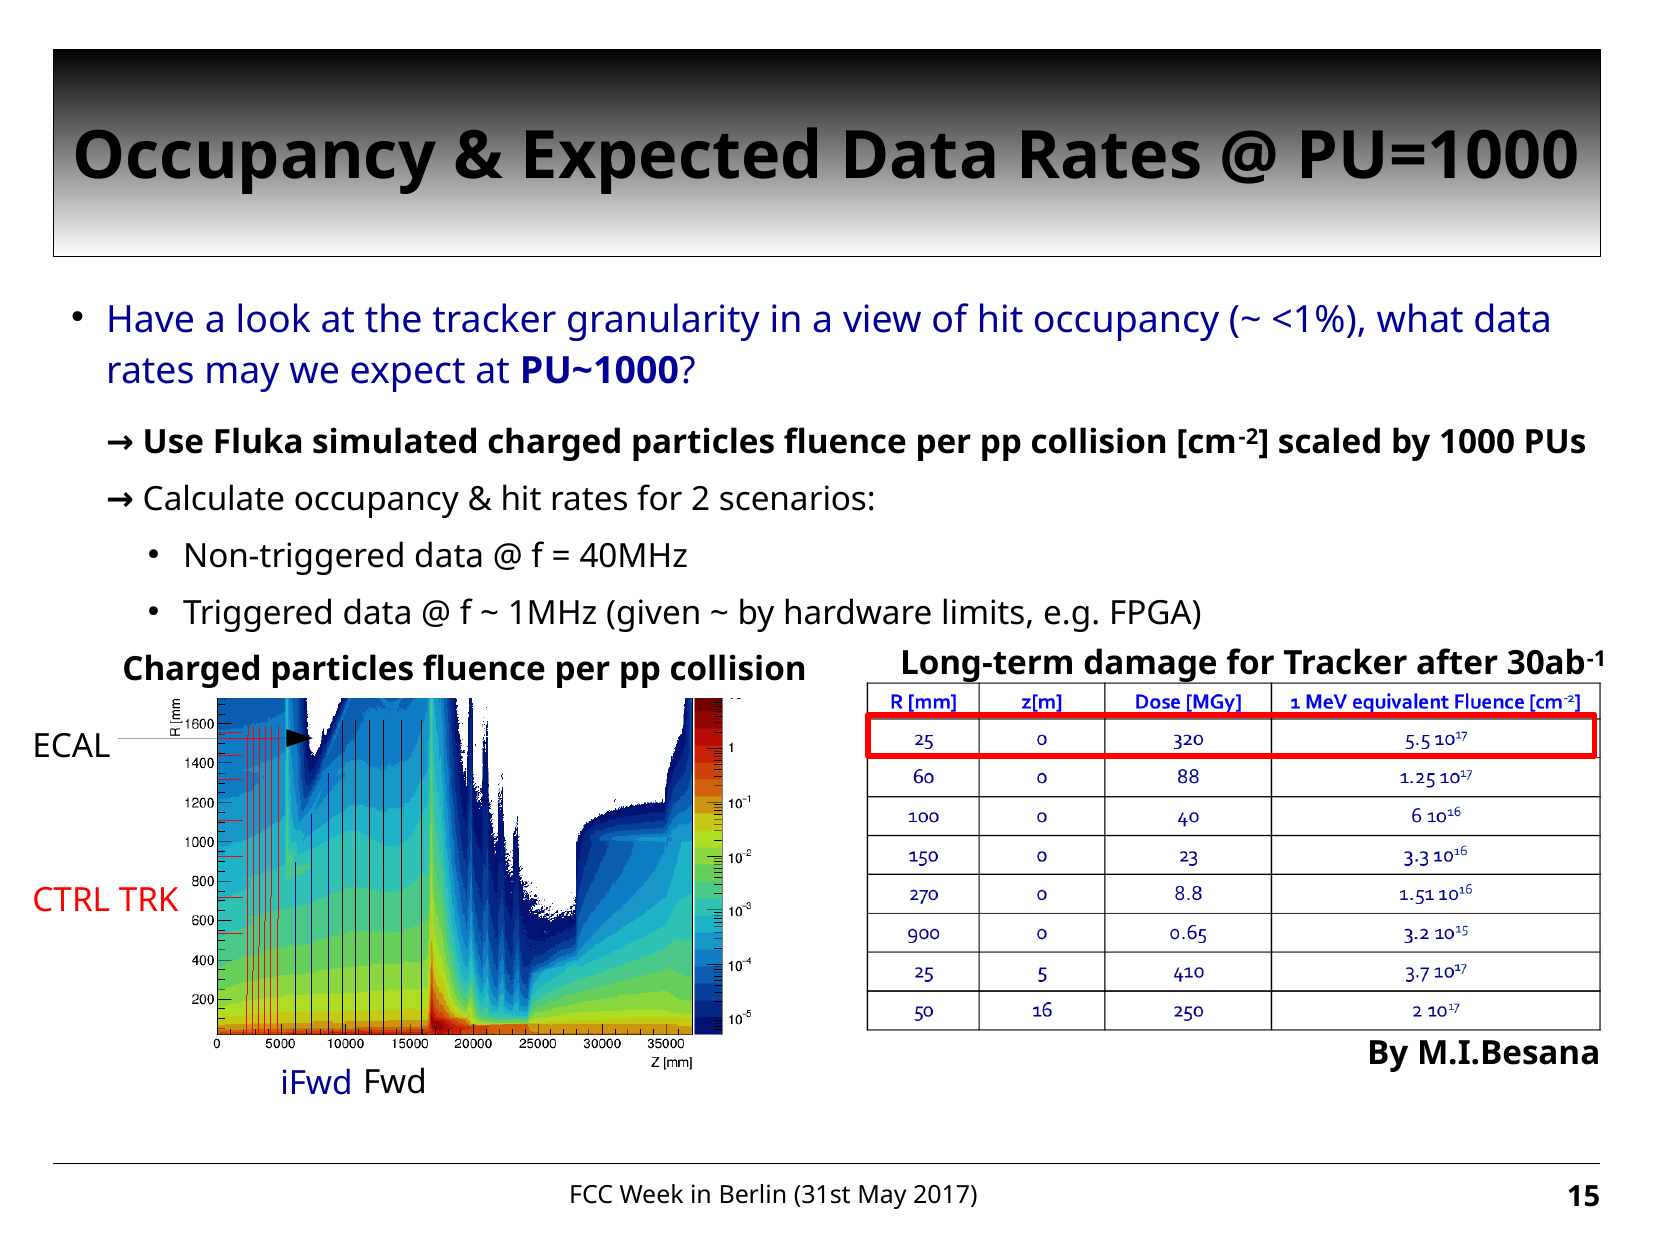

# Occupancy & Expected Data Rates @ PU=1000
Have a look at the tracker granularity in a view of hit occupancy (~ <1%), what data rates may we expect at PU~1000?
→ Use Fluka simulated charged particles fluence per pp collision [cm-2] scaled by 1000 PUs
→ Calculate occupancy & hit rates for 2 scenarios:
Non-triggered data @ f = 40MHz
Triggered data @ f ~ 1MHz (given ~ by hardware limits, e.g. FPGA)
Long-term damage for Tracker after 30ab-1
Charged particles fluence per pp collision
ECAL
CTRL TRK
By M.I.Besana
Fwd
iFwd
15
FCC Week in Berlin (31st May 2017)